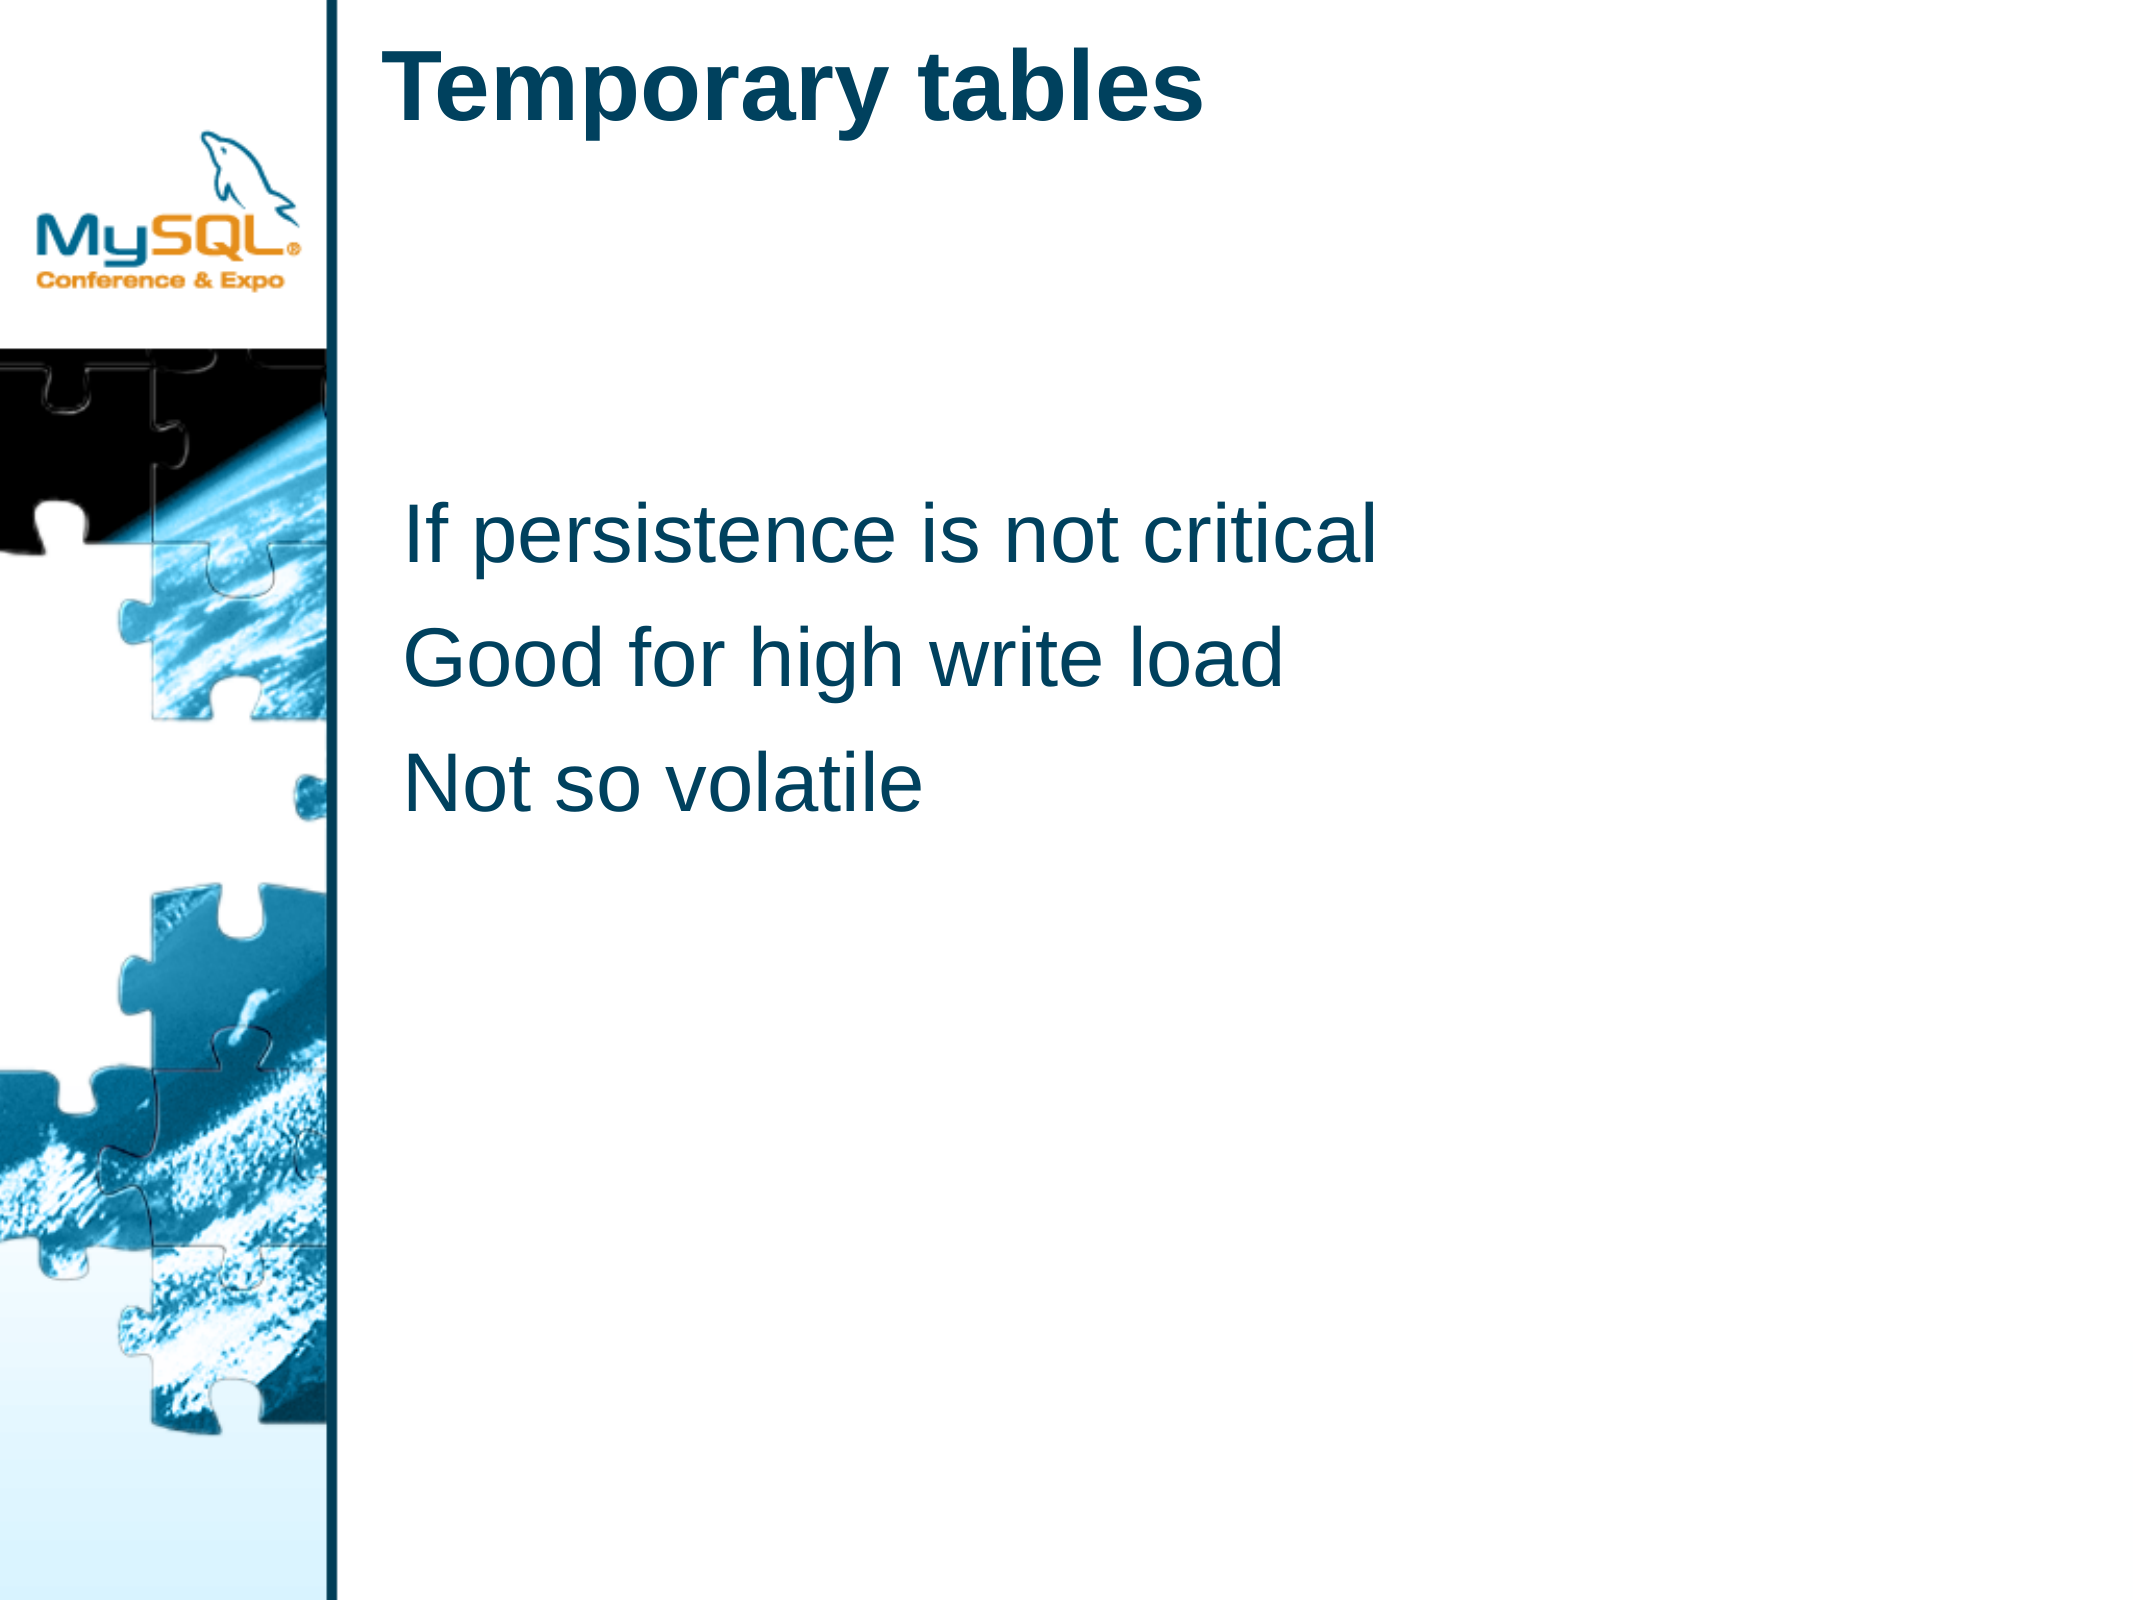

# Temporary tables
If persistence is not critical
Good for high write load
Not so volatile